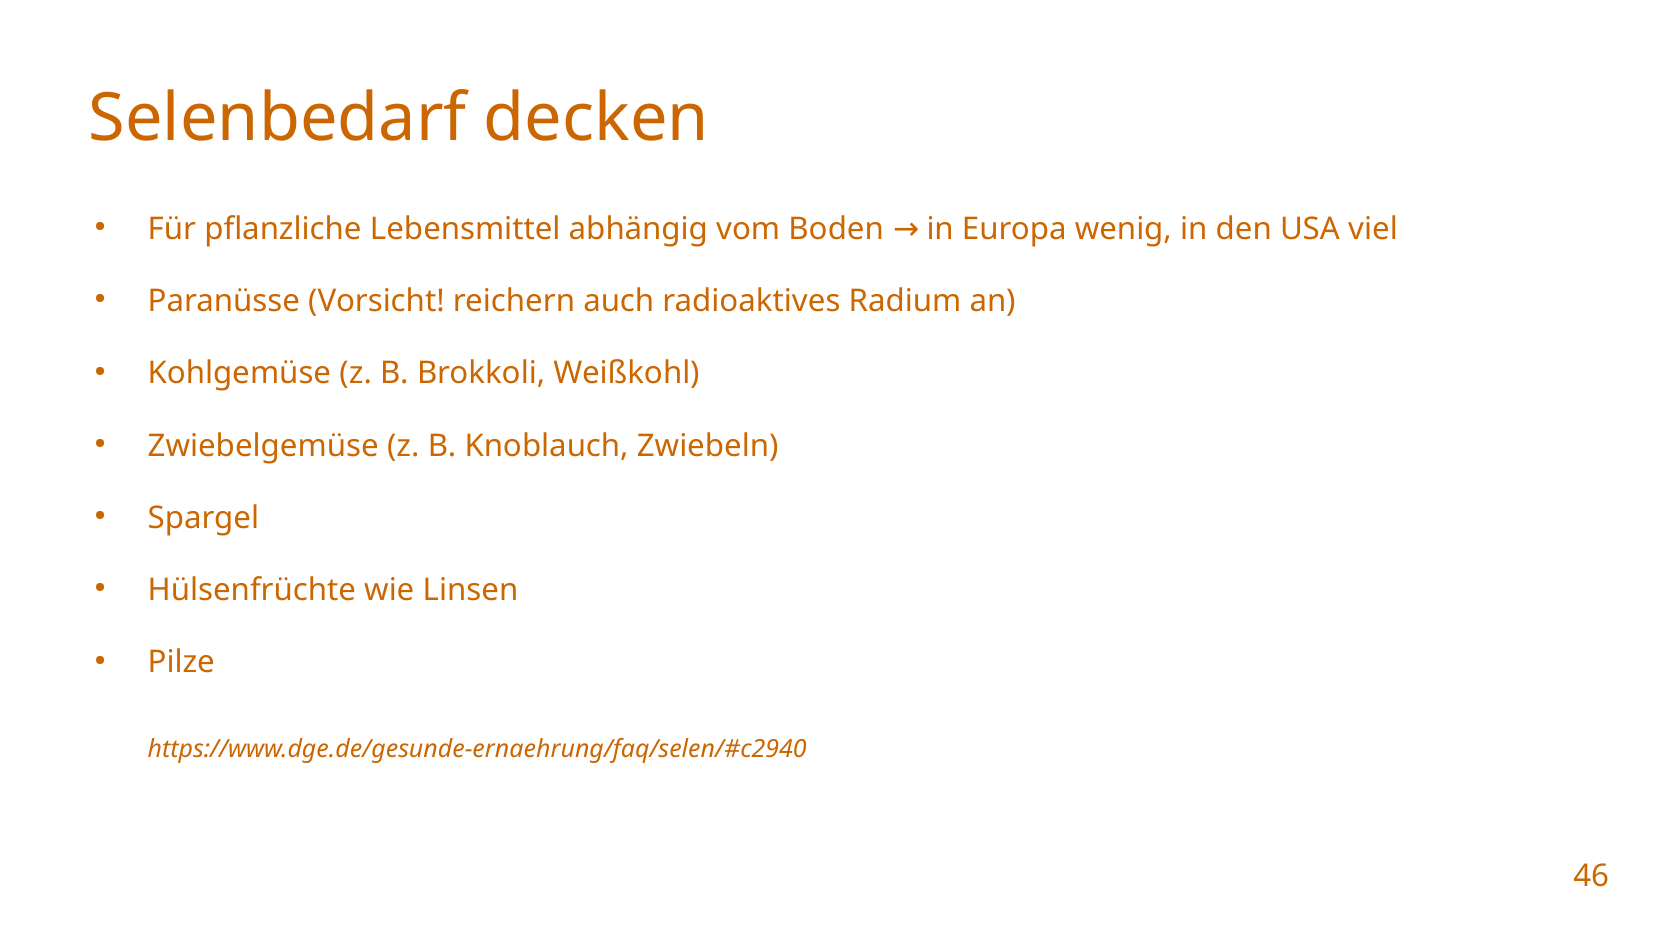

# Selenbedarf decken
Für pflanzliche Lebensmittel abhängig vom Boden → in Europa wenig, in den USA viel
Paranüsse (Vorsicht! reichern auch radioaktives Radium an)
Kohlgemüse (z. B. Brokkoli, Weißkohl)
Zwiebelgemüse (z. B. Knoblauch, Zwiebeln)
Spargel
Hülsenfrüchte wie Linsen
Pilze
https://www.dge.de/gesunde-ernaehrung/faq/selen/#c2940